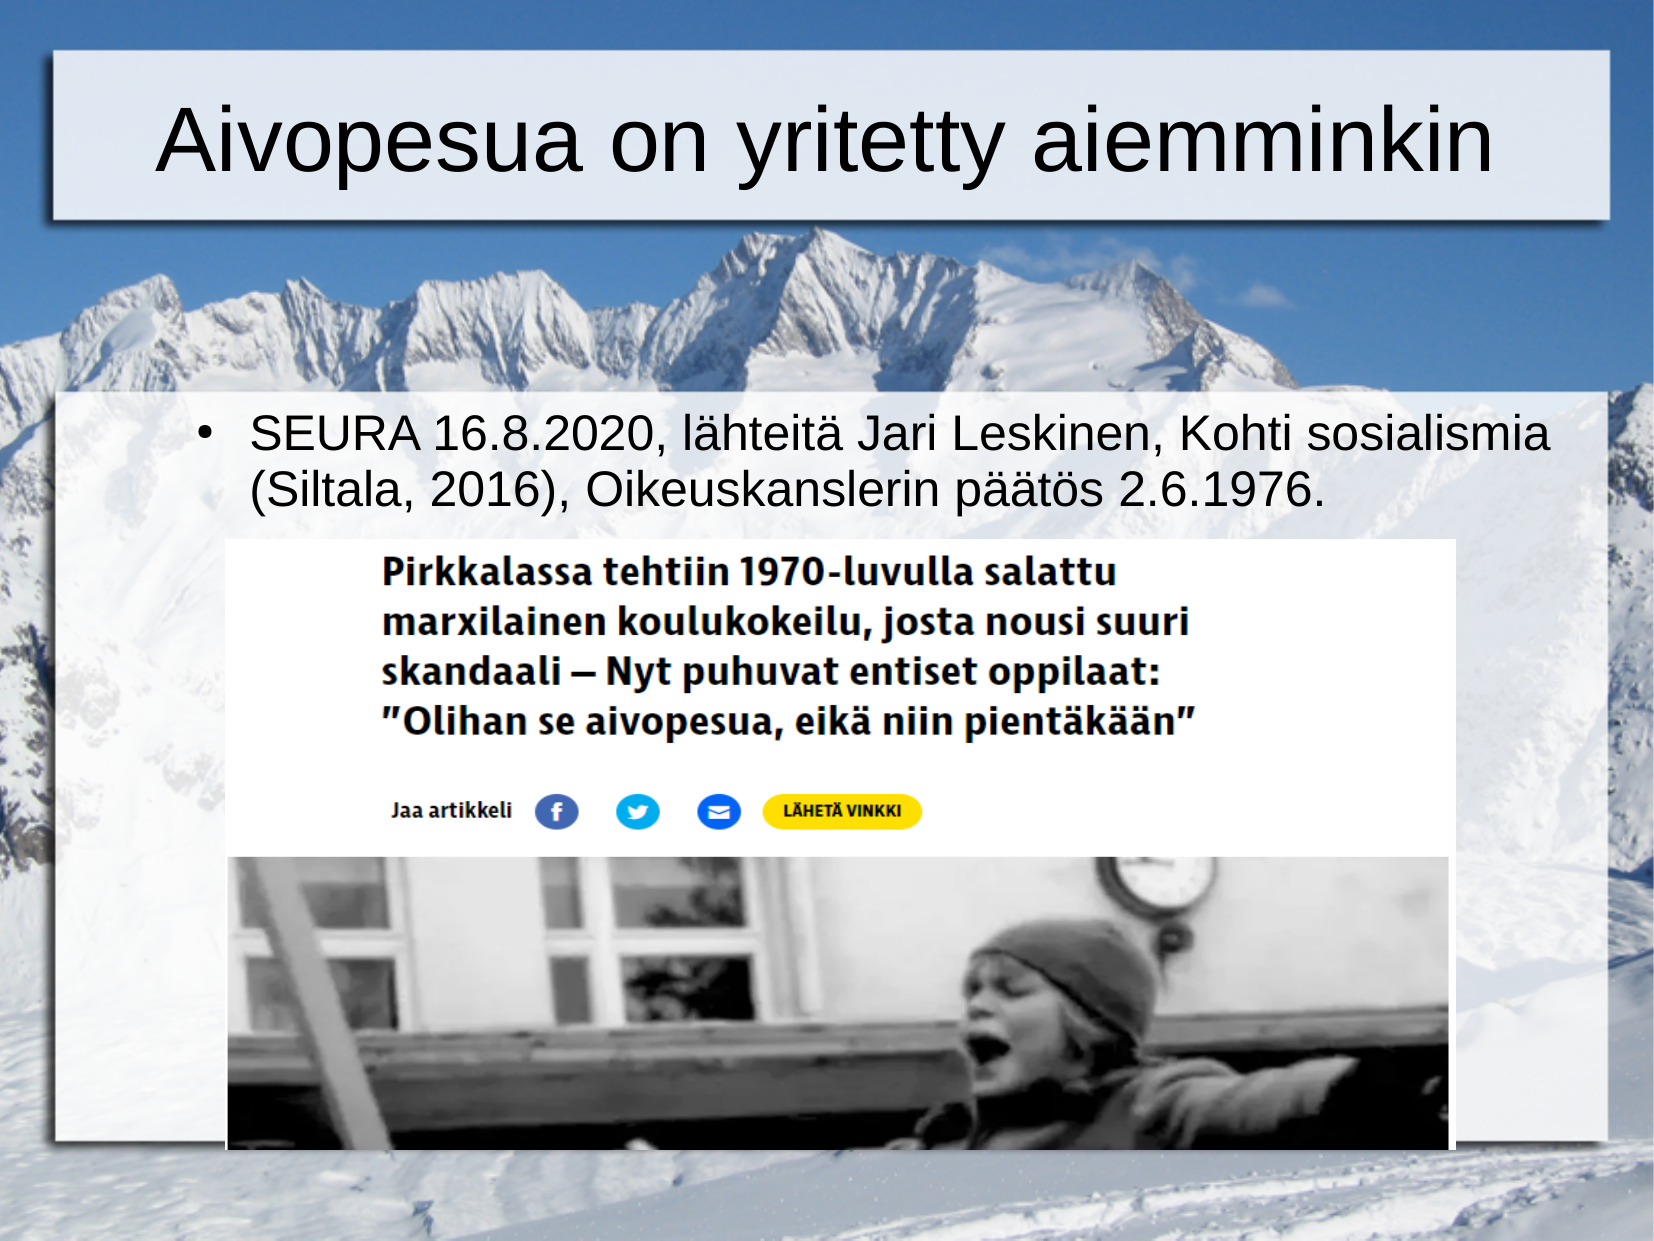

# Aivopesua on yritetty aiemminkin
SEURA 16.8.2020, lähteitä Jari Leskinen, Kohti sosialismia (Siltala, 2016), Oikeuskanslerin päätös 2.6.1976.